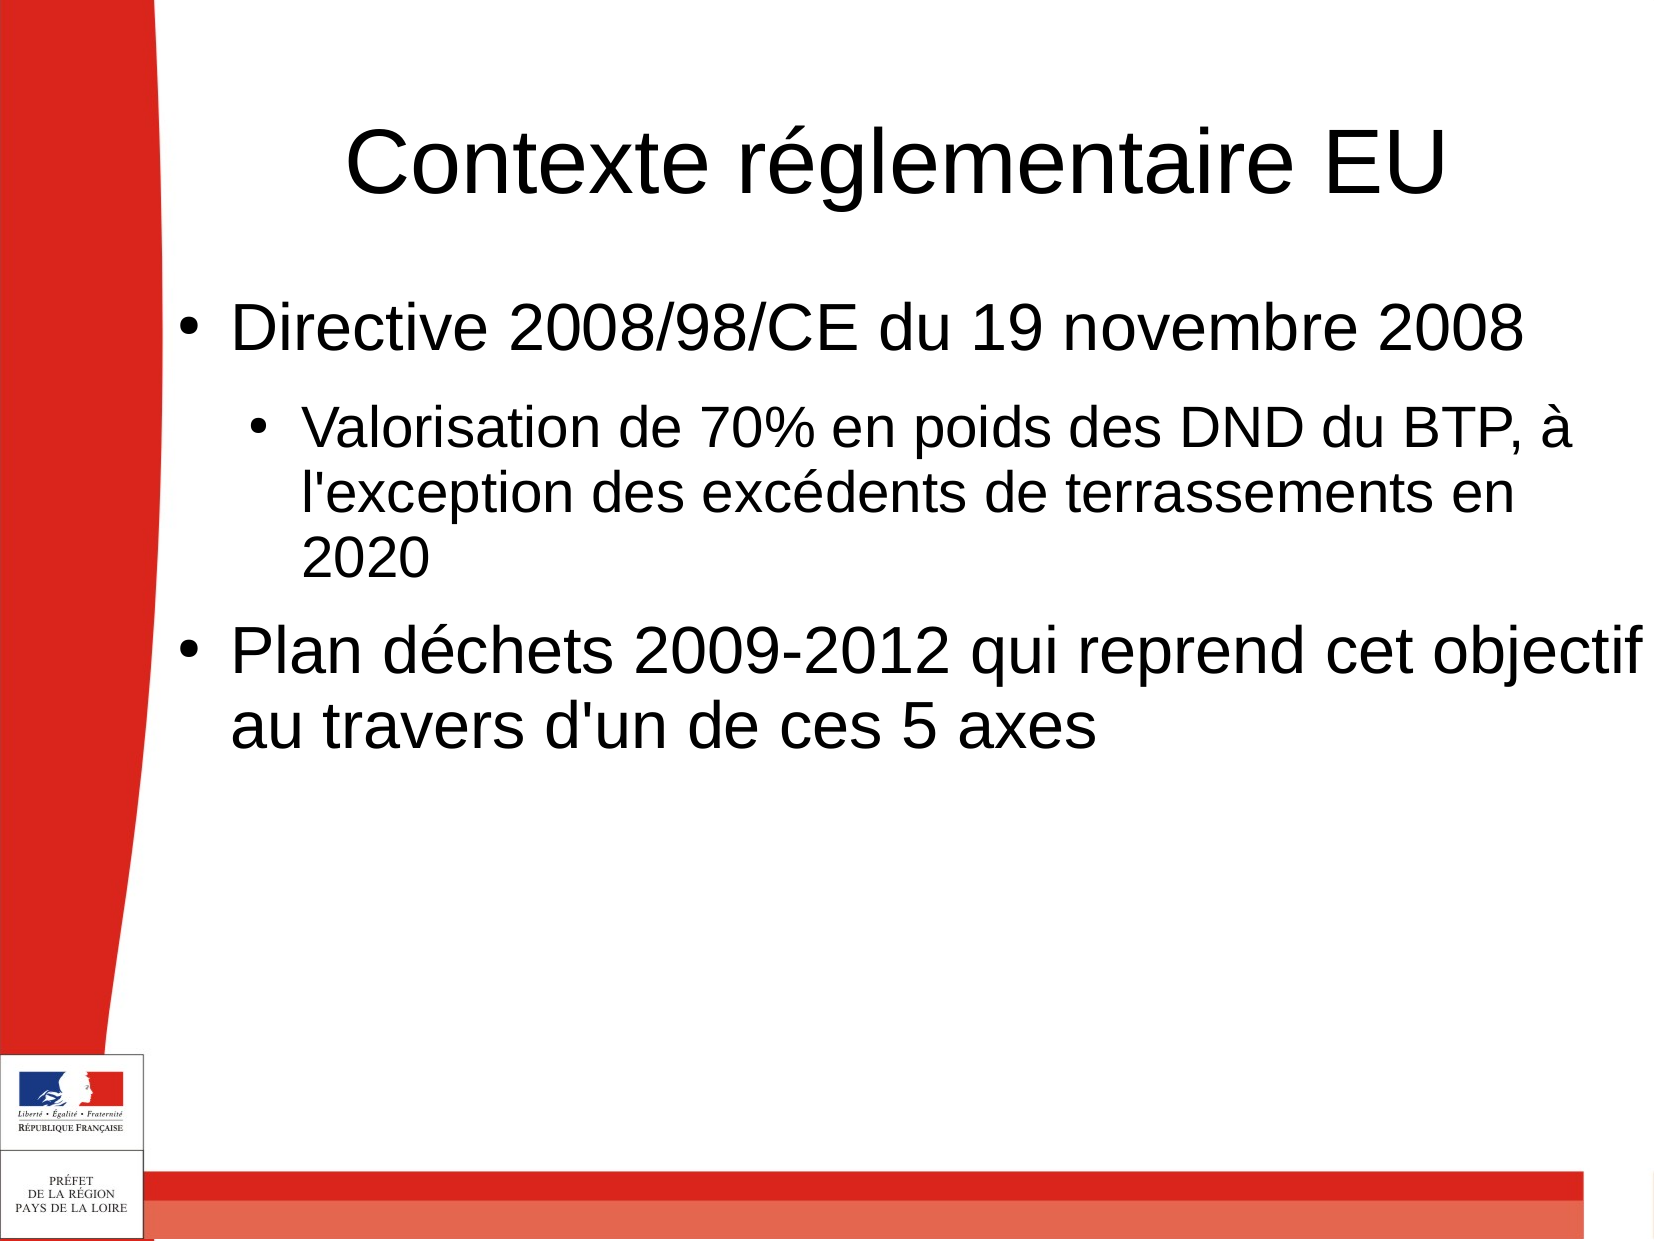

# Contexte réglementaire EU
Directive 2008/98/CE du 19 novembre 2008
Valorisation de 70% en poids des DND du BTP, à l'exception des excédents de terrassements en 2020
Plan déchets 2009-2012 qui reprend cet objectif au travers d'un de ces 5 axes